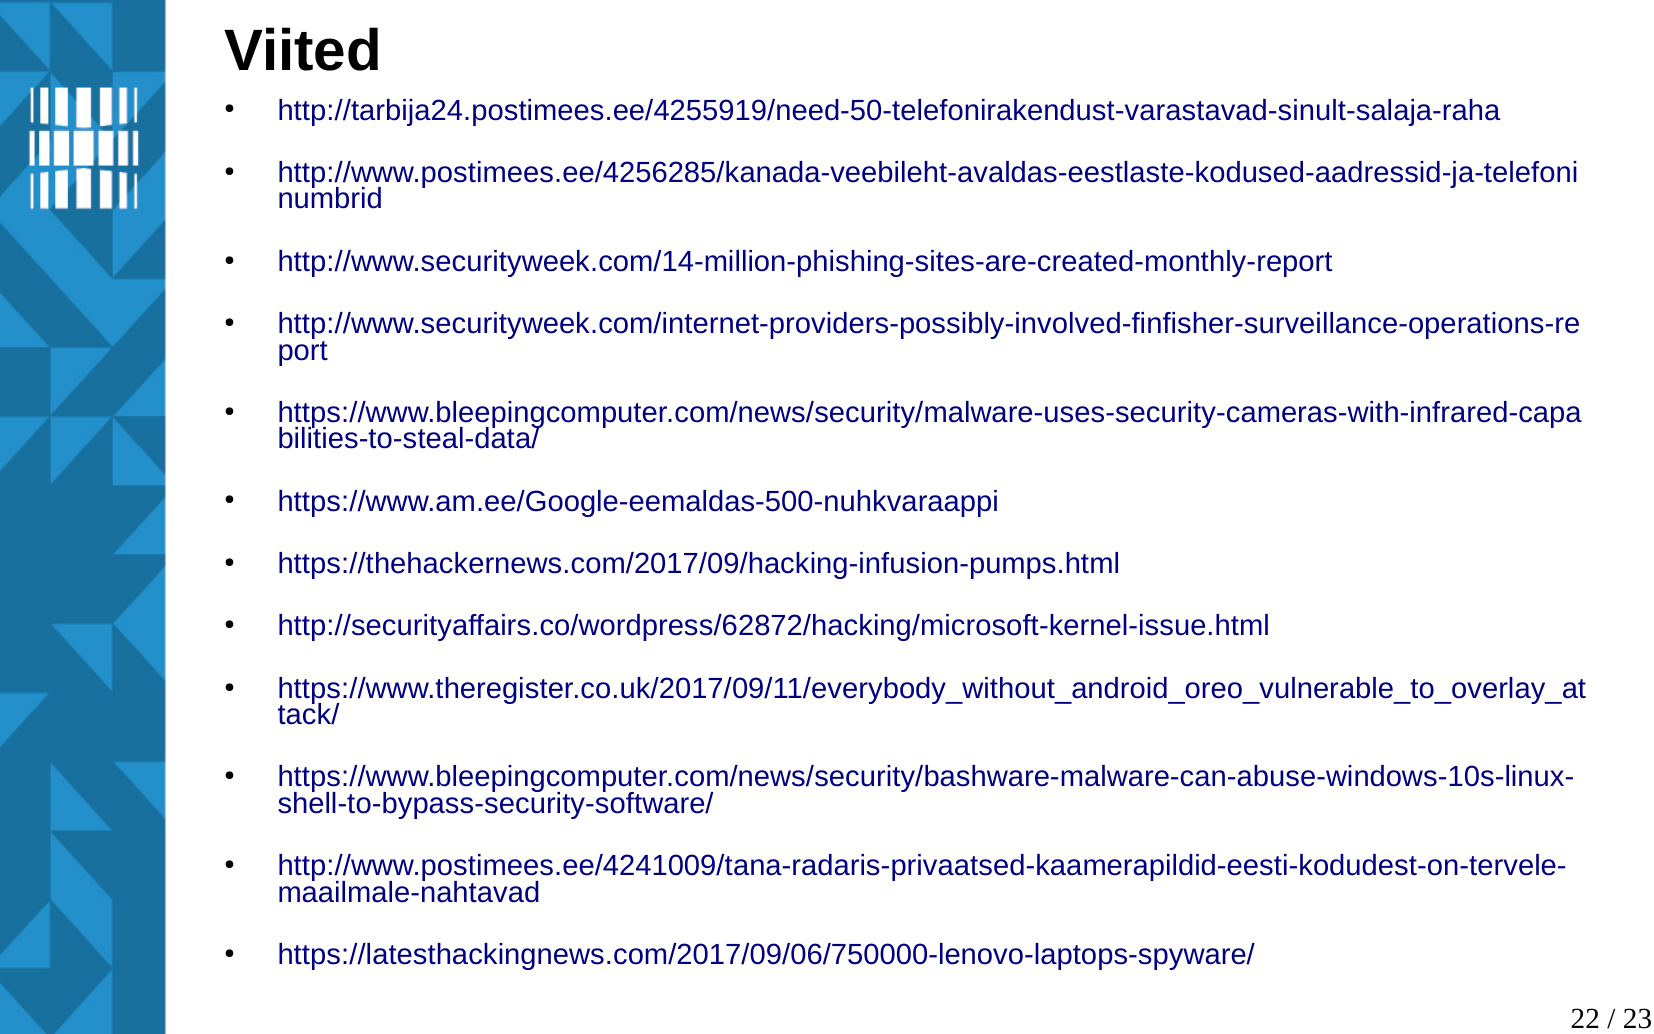

# Viited
http://tarbija24.postimees.ee/4255919/need-50-telefonirakendust-varastavad-sinult-salaja-raha
http://www.postimees.ee/4256285/kanada-veebileht-avaldas-eestlaste-kodused-aadressid-ja-telefoninumbrid
http://www.securityweek.com/14-million-phishing-sites-are-created-monthly-report
http://www.securityweek.com/internet-providers-possibly-involved-finfisher-surveillance-operations-report
https://www.bleepingcomputer.com/news/security/malware-uses-security-cameras-with-infrared-capabilities-to-steal-data/
https://www.am.ee/Google-eemaldas-500-nuhkvaraappi
https://thehackernews.com/2017/09/hacking-infusion-pumps.html
http://securityaffairs.co/wordpress/62872/hacking/microsoft-kernel-issue.html
https://www.theregister.co.uk/2017/09/11/everybody_without_android_oreo_vulnerable_to_overlay_attack/
https://www.bleepingcomputer.com/news/security/bashware-malware-can-abuse-windows-10s-linux-shell-to-bypass-security-software/
http://www.postimees.ee/4241009/tana-radaris-privaatsed-kaamerapildid-eesti-kodudest-on-tervele-maailmale-nahtavad
https://latesthackingnews.com/2017/09/06/750000-lenovo-laptops-spyware/
22